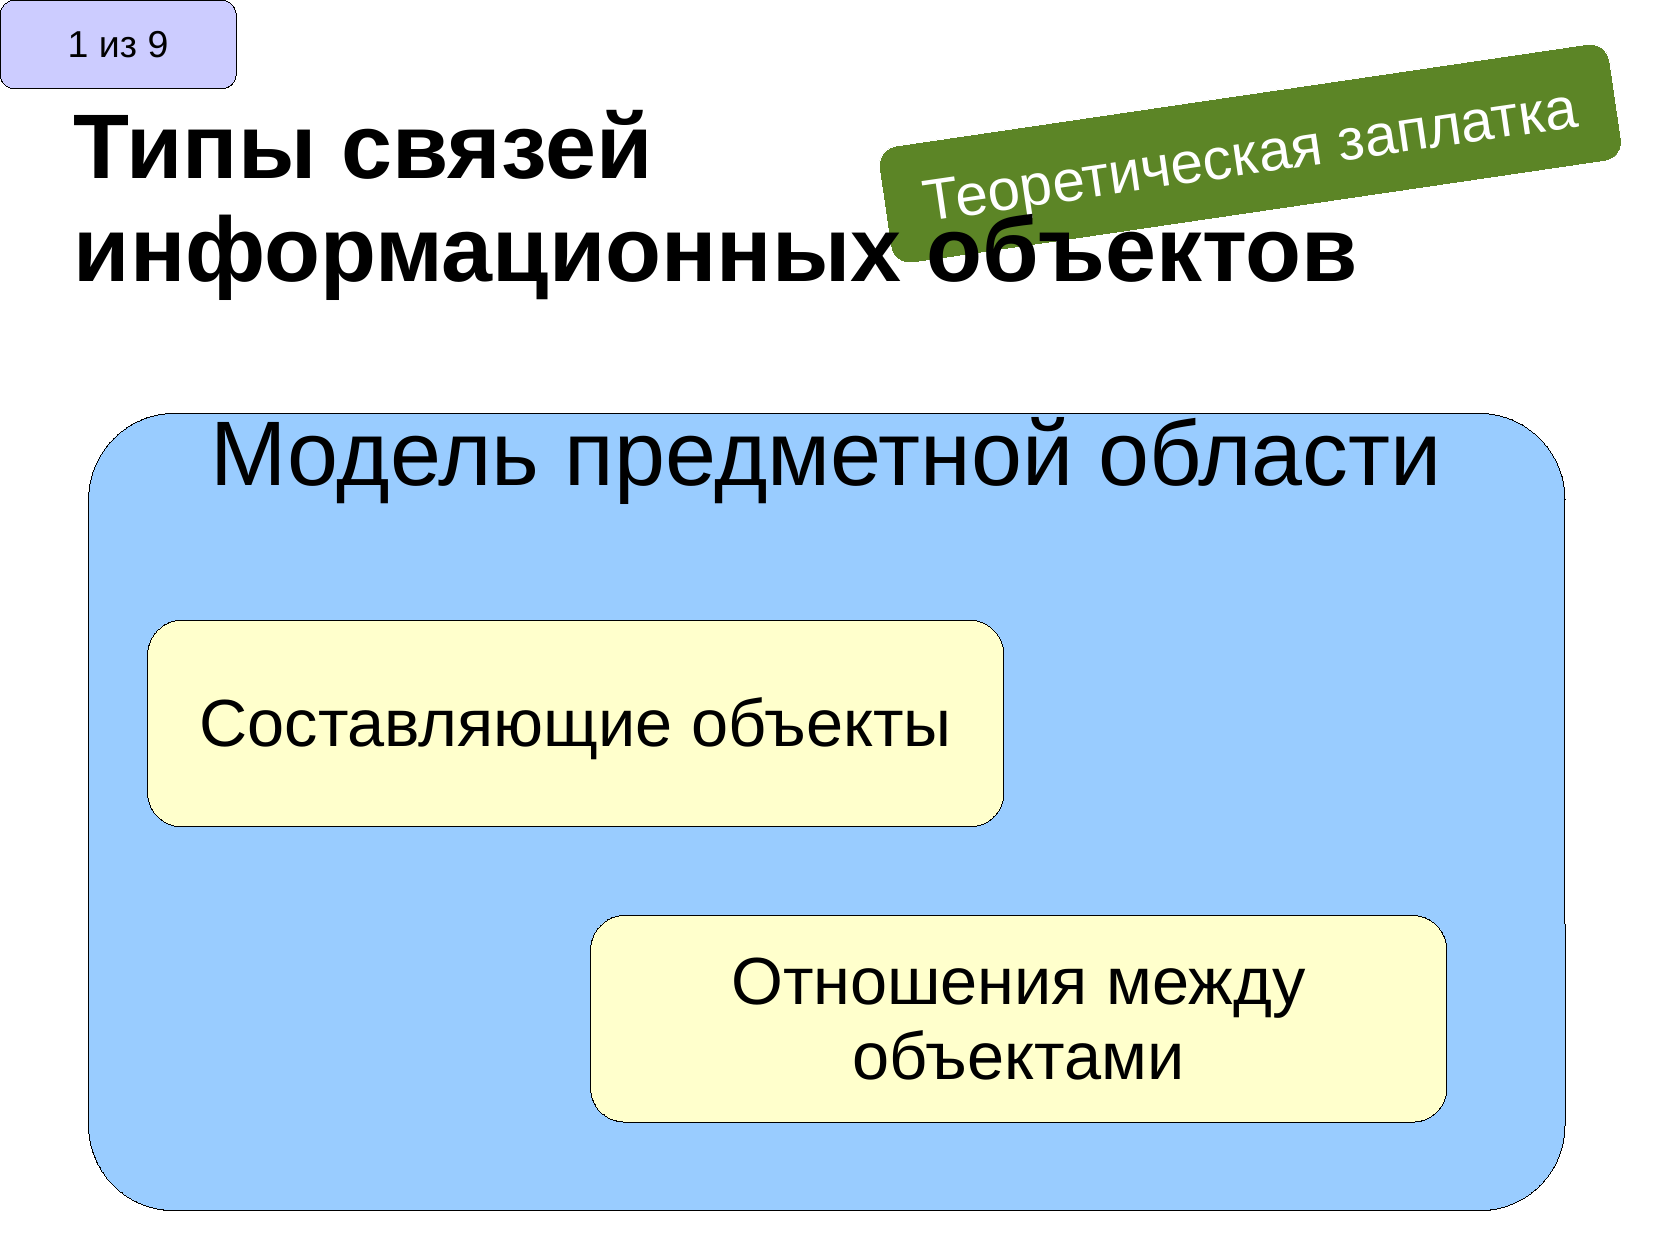

1 из 9
Типы связей информационных объектов
Теоретическая заплатка
Модель предметной области
Составляющие объекты
Отношения между
объектами